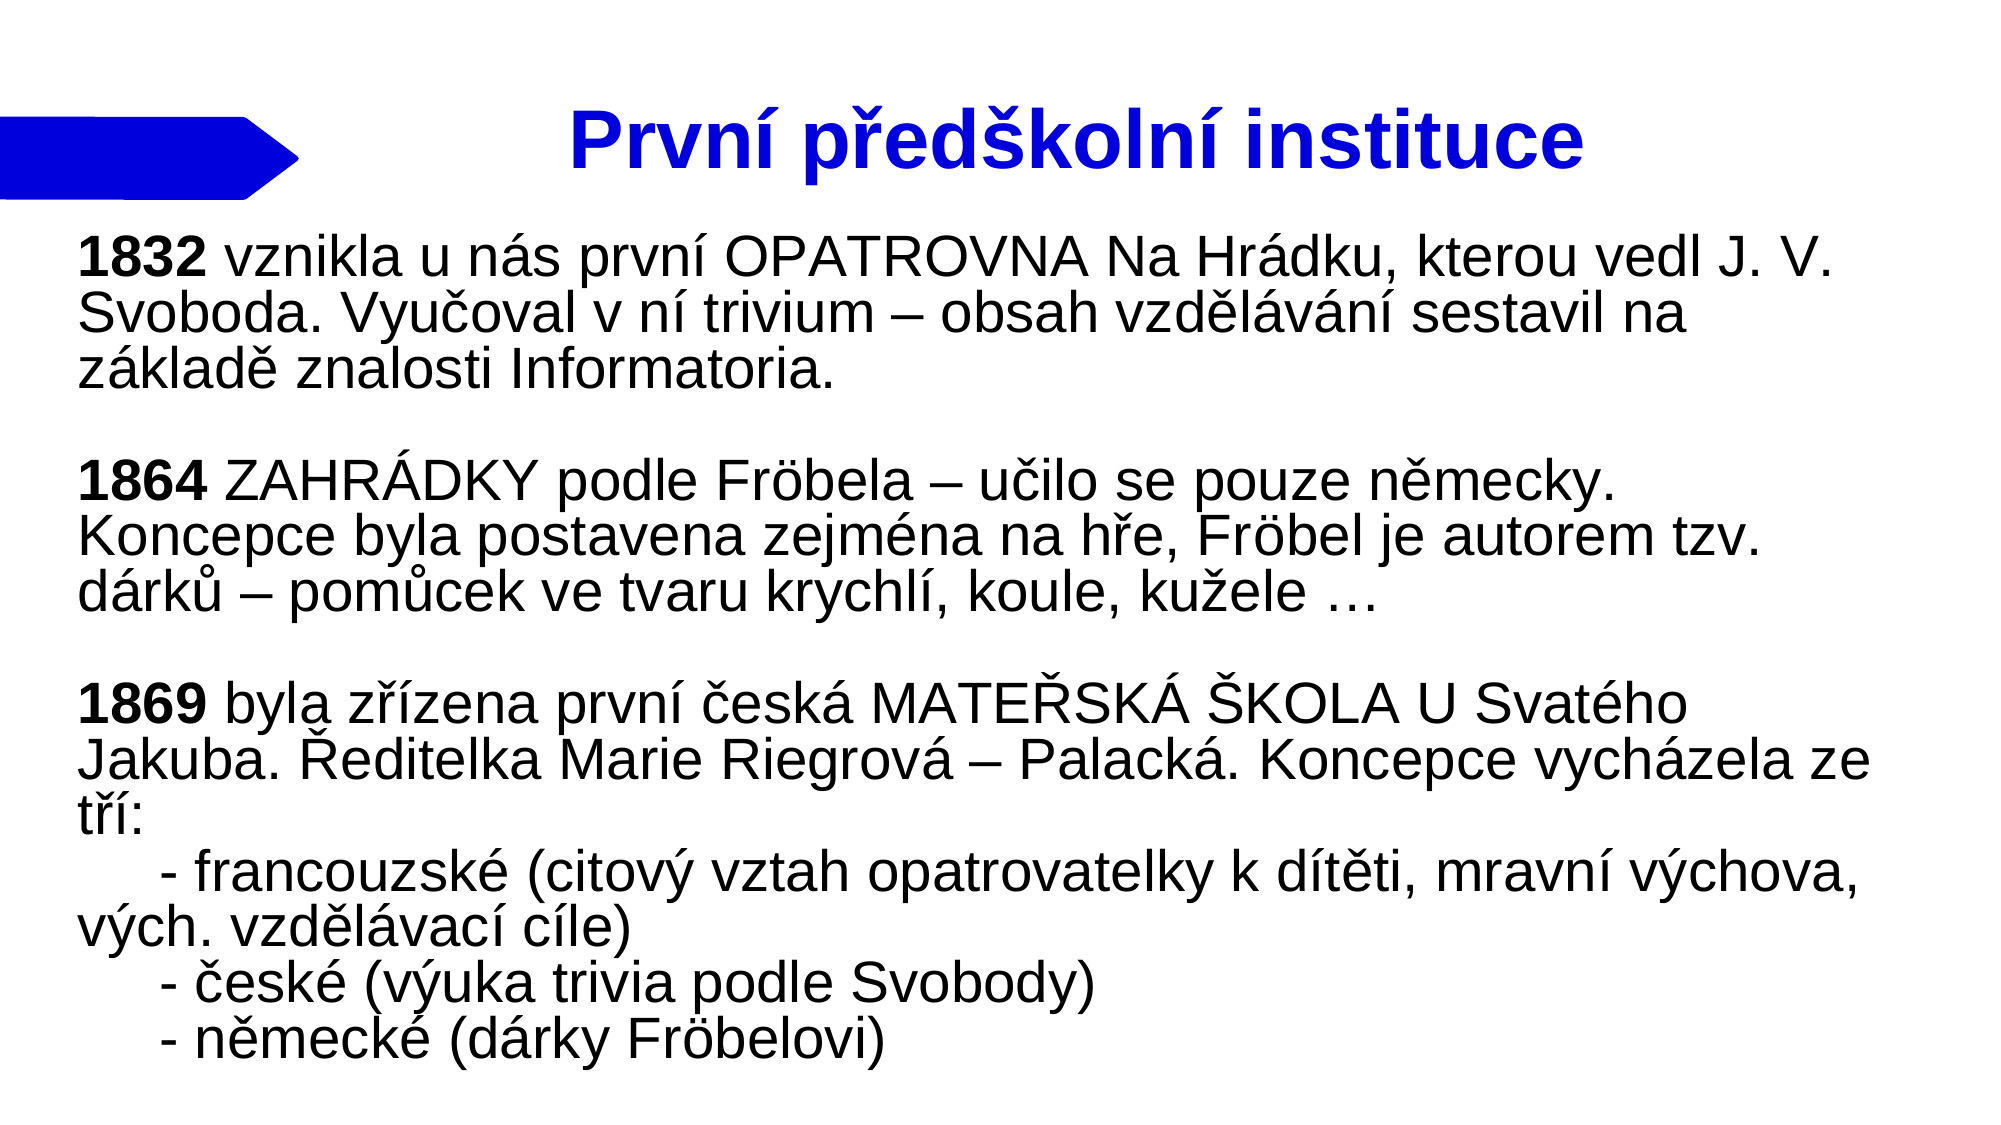

# První předškolní instituce
1832 vznikla u nás první OPATROVNA Na Hrádku, kterou vedl J. V. Svoboda. Vyučoval v ní trivium – obsah vzdělávání sestavil na základě znalosti Informatoria.
1864 ZAHRÁDKY podle Fröbela – učilo se pouze německy. Koncepce byla postavena zejména na hře, Fröbel je autorem tzv. dárků – pomůcek ve tvaru krychlí, koule, kužele …
1869 byla zřízena první česká MATEŘSKÁ ŠKOLA U Svatého Jakuba. Ředitelka Marie Riegrová – Palacká. Koncepce vycházela ze tří:
 - francouzské (citový vztah opatrovatelky k dítěti, mravní výchova, vých. vzdělávací cíle)
 - české (výuka trivia podle Svobody)
 - německé (dárky Fröbelovi)